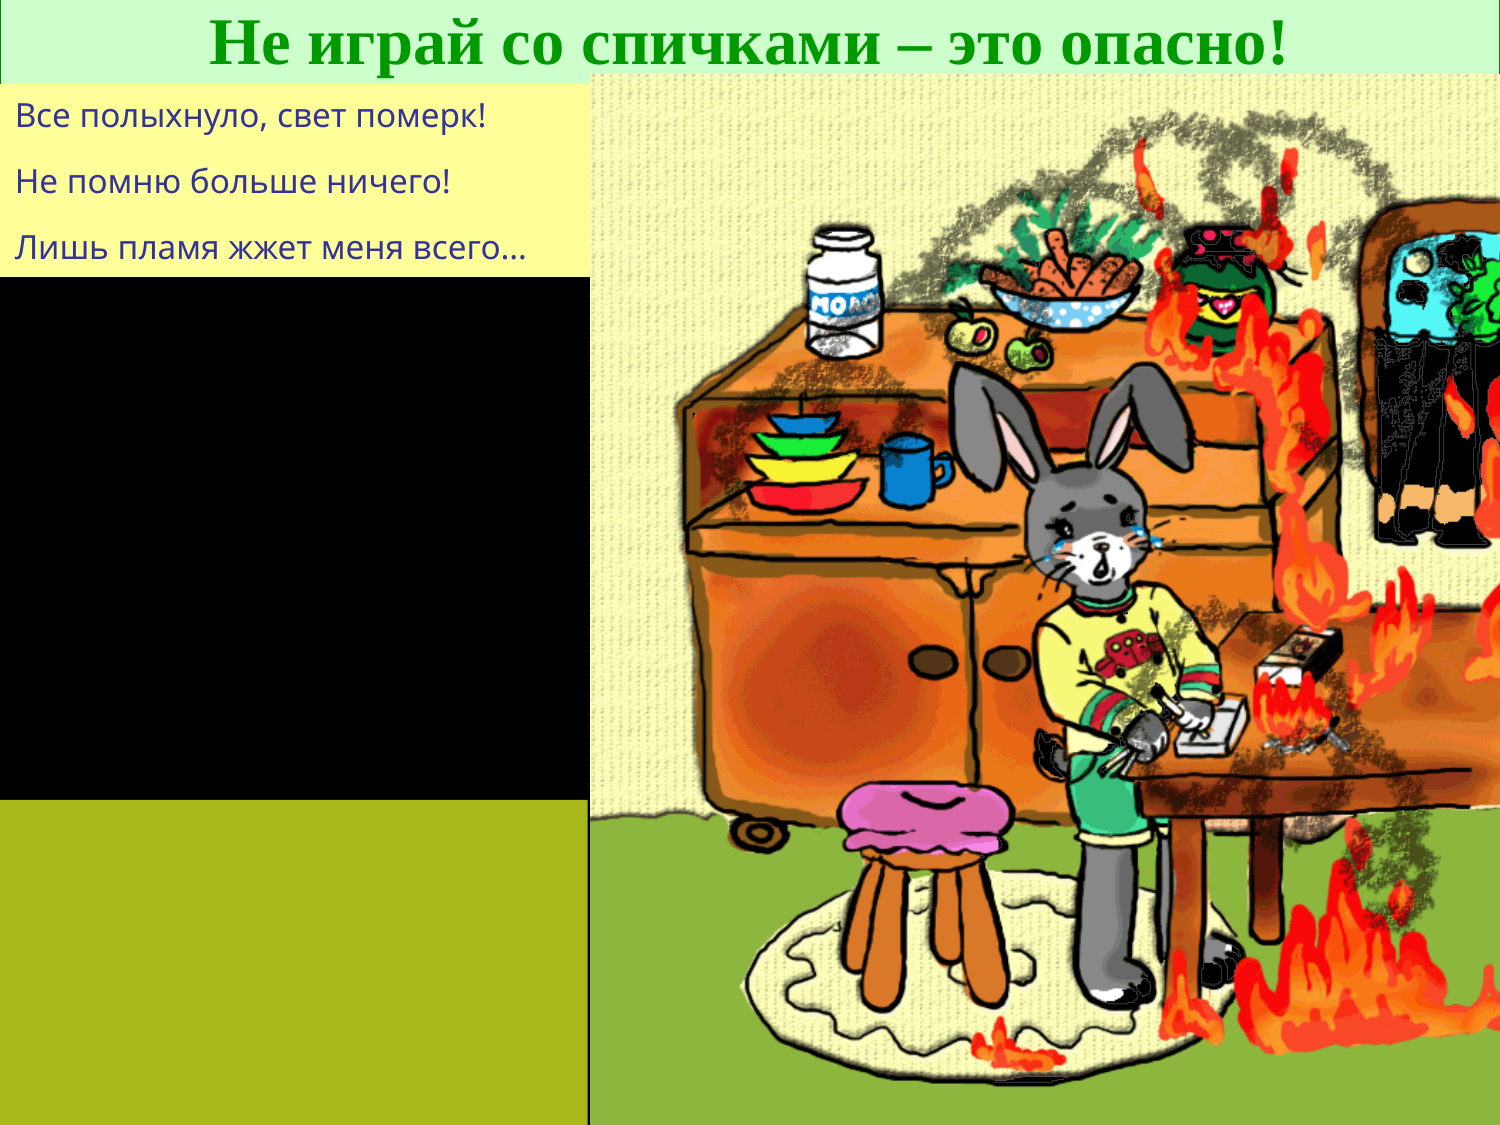

# Не играй со спичками – это опасно!
Все полыхнуло, свет померк!
Не помню больше ничего!
Лишь пламя жжет меня всего…